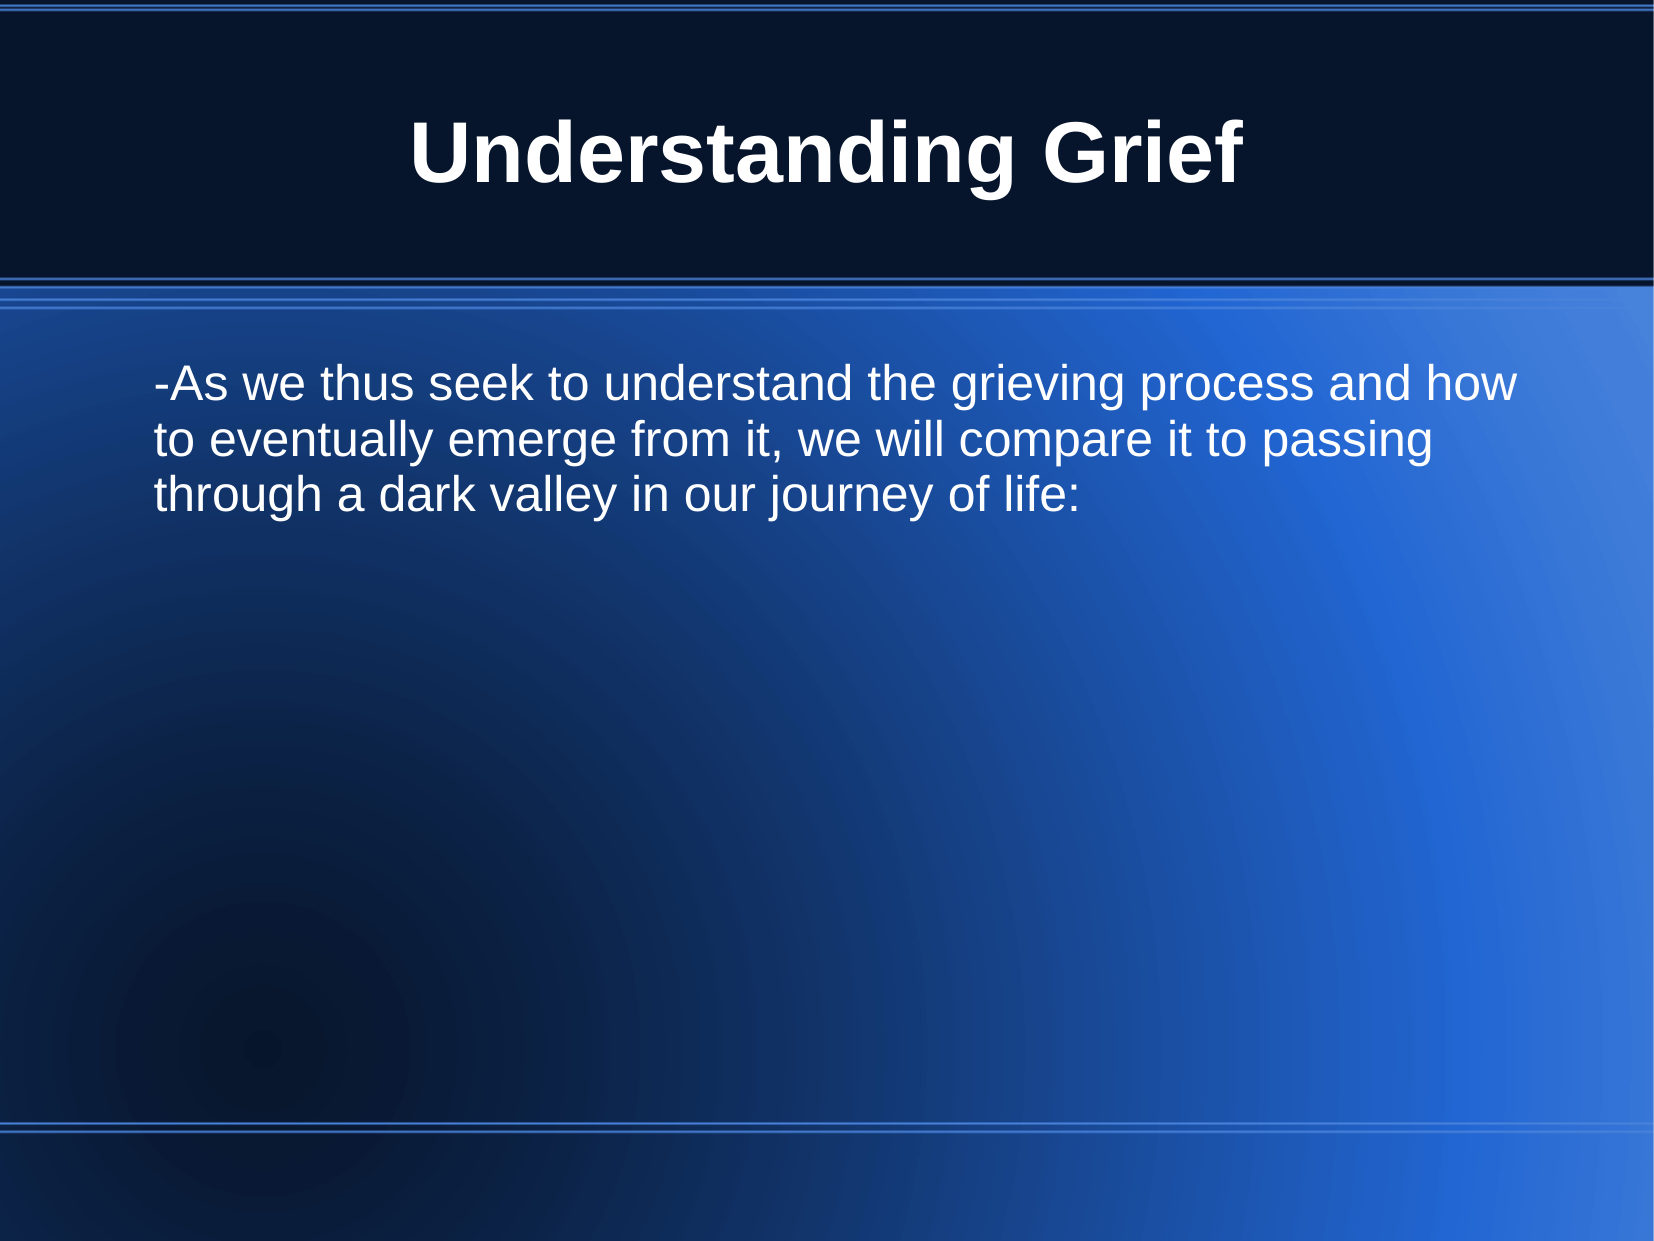

# Understanding Grief
-As we thus seek to understand the grieving process and how to eventually emerge from it, we will compare it to passing through a dark valley in our journey of life: